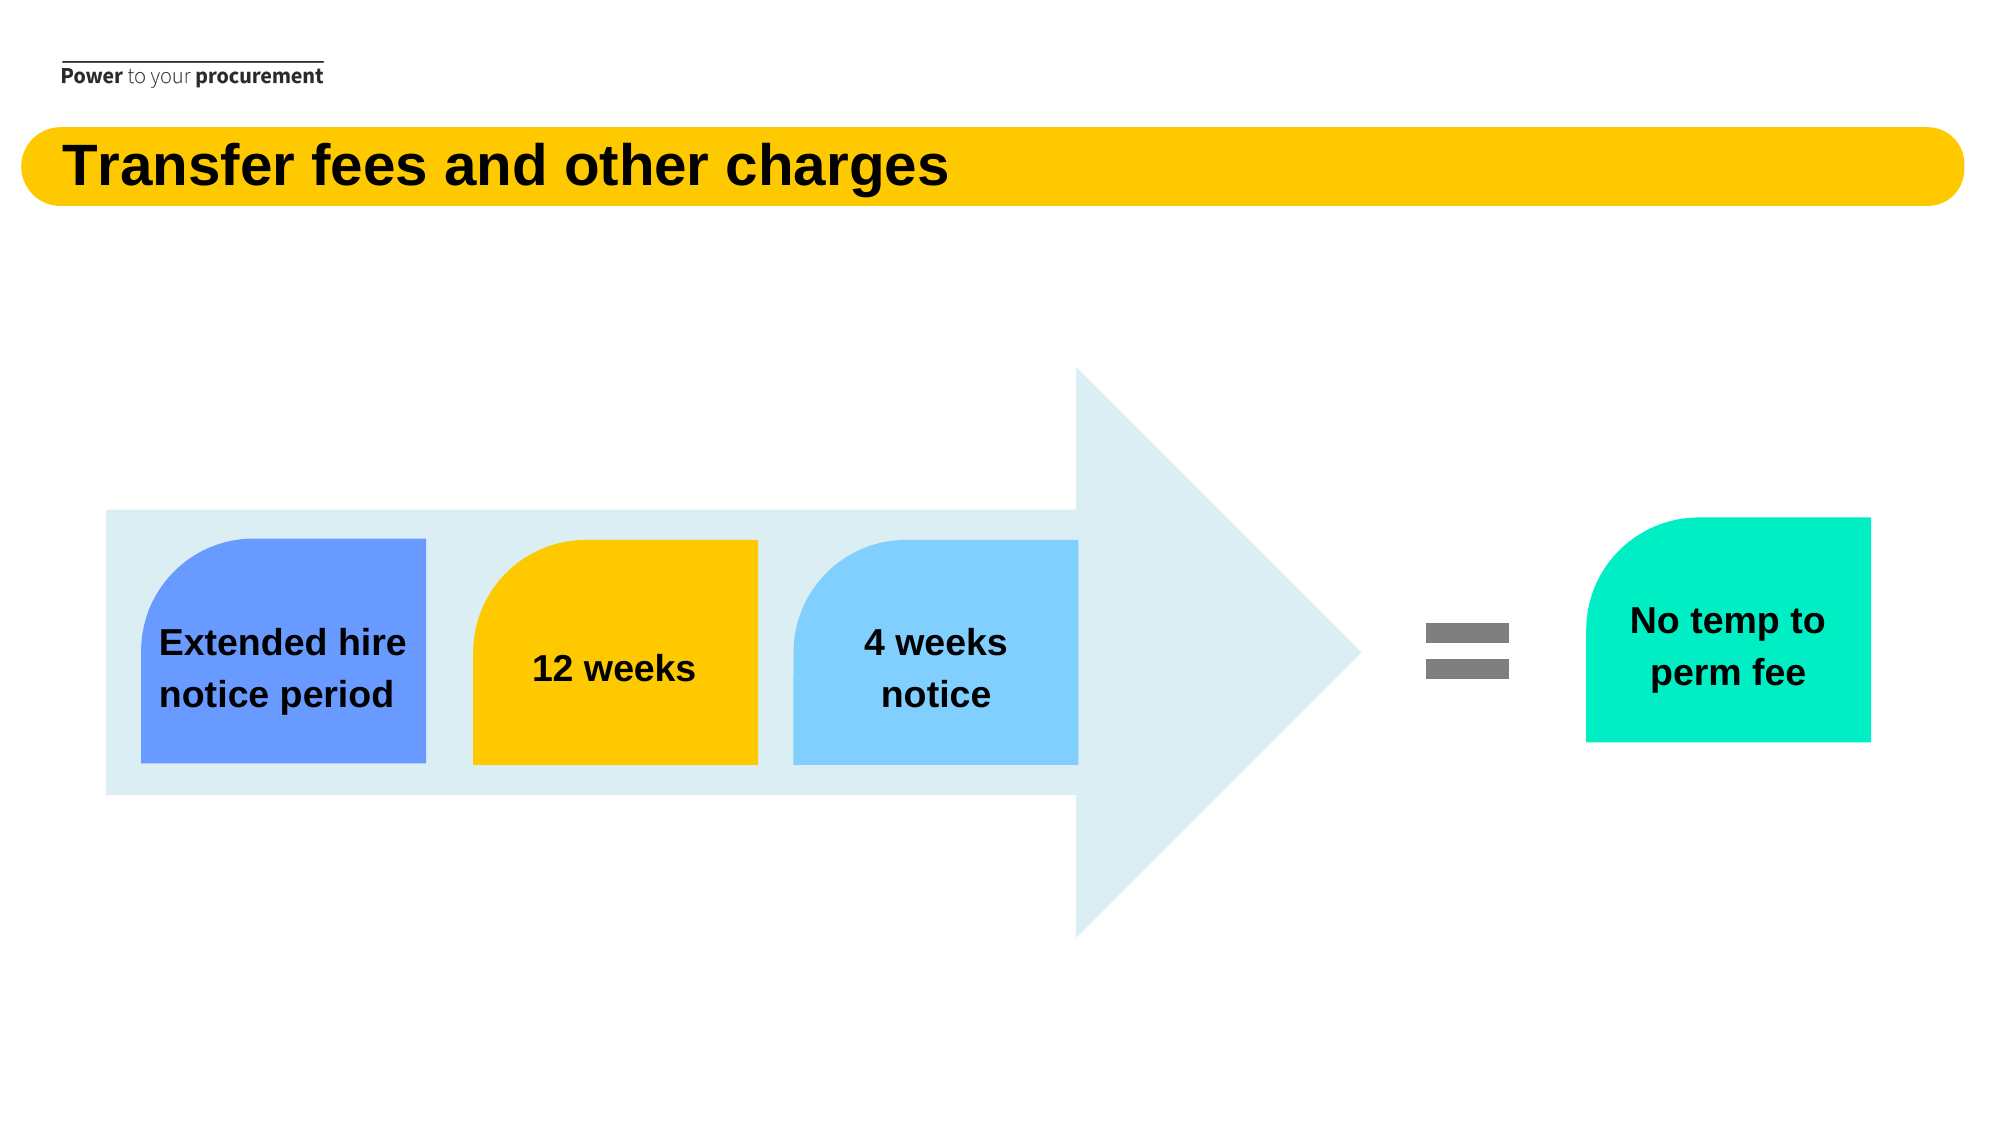

# Transfer fees and other charges
No temp to perm fee
4 weeks notice
Extended hire notice period
12 weeks